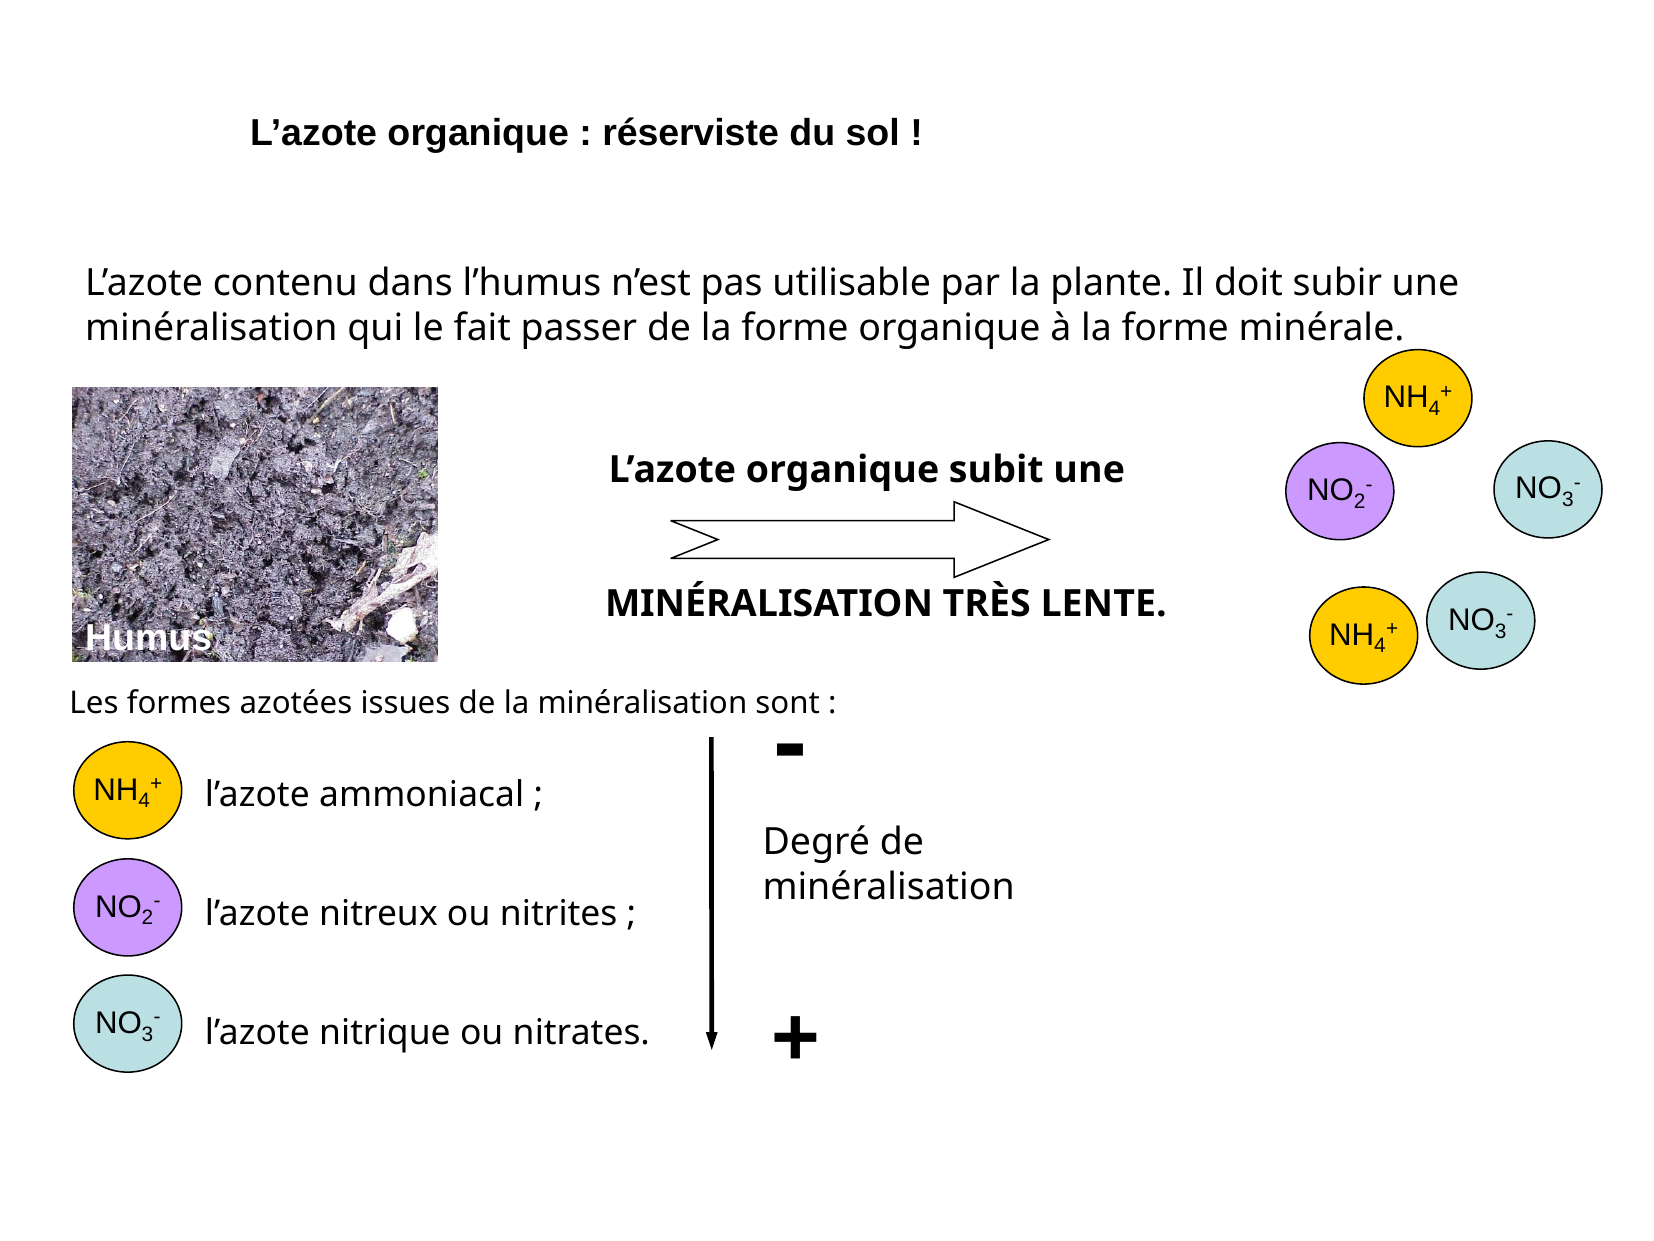

L’azote organique : réserviste du sol !
L’azote contenu dans l’humus n’est pas utilisable par la plante. Il doit subir une minéralisation qui le fait passer de la forme organique à la forme minérale.
NH4+
L’azote organique subit une
NO3-
NO2-
MINÉRALISATION TRÈS LENTE.
NO3-
NH4+
Humus
-
Les formes azotées issues de la minéralisation sont :
 l’azote ammoniacal ;
 l’azote nitreux ou nitrites ;
 l’azote nitrique ou nitrates.
NH4+
Degré de minéralisation
NO2-
+
NO3-